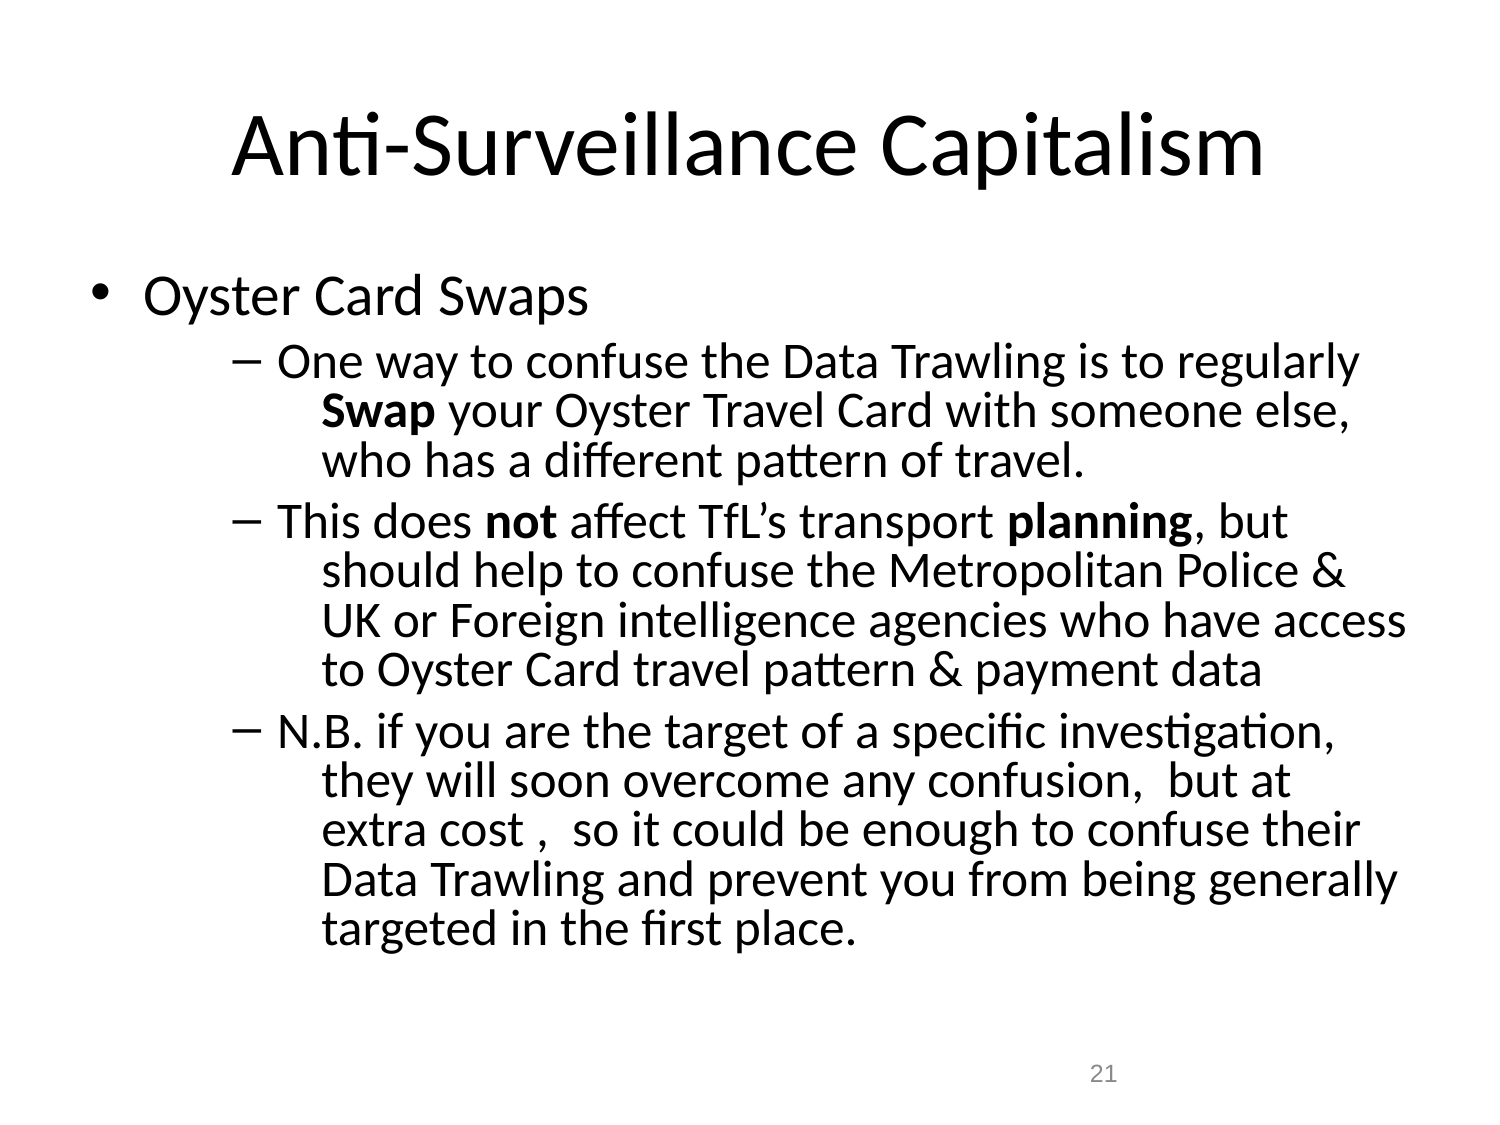

# Anti-Surveillance Capitalism
Oyster Card Swaps
One way to confuse the Data Trawling is to regularly Swap your Oyster Travel Card with someone else, who has a different pattern of travel.
This does not affect TfL’s transport planning, but should help to confuse the Metropolitan Police & UK or Foreign intelligence agencies who have access to Oyster Card travel pattern & payment data
N.B. if you are the target of a specific investigation, they will soon overcome any confusion, but at extra cost , so it could be enough to confuse their Data Trawling and prevent you from being generally targeted in the first place.
21